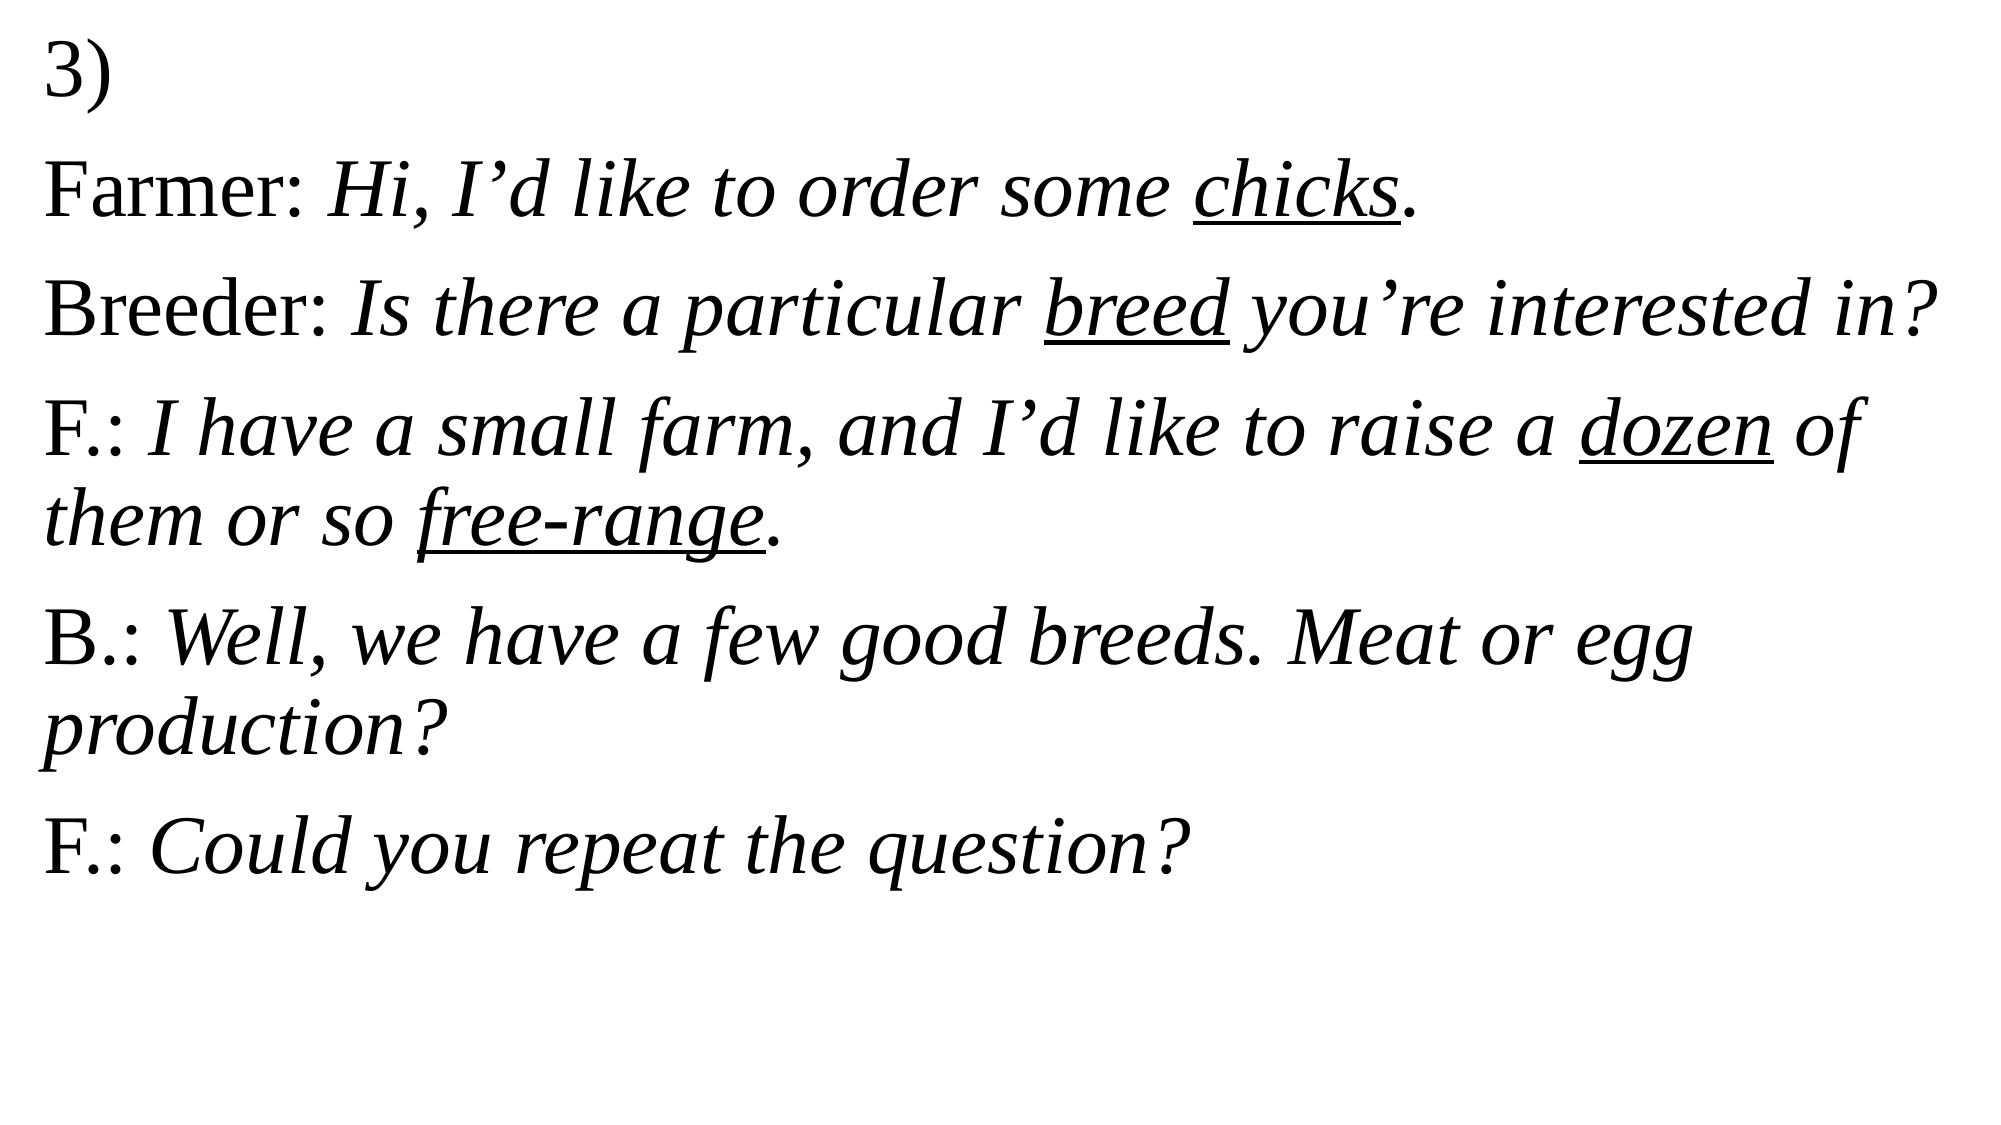

# 3)
Farmer: Hi, I’d like to order some chicks.
Breeder: Is there a particular breed you’re interested in?
F.: I have a small farm, and I’d like to raise a dozen of them or so free-range.
B.: Well, we have a few good breeds. Meat or egg production?
F.: Could you repeat the question?